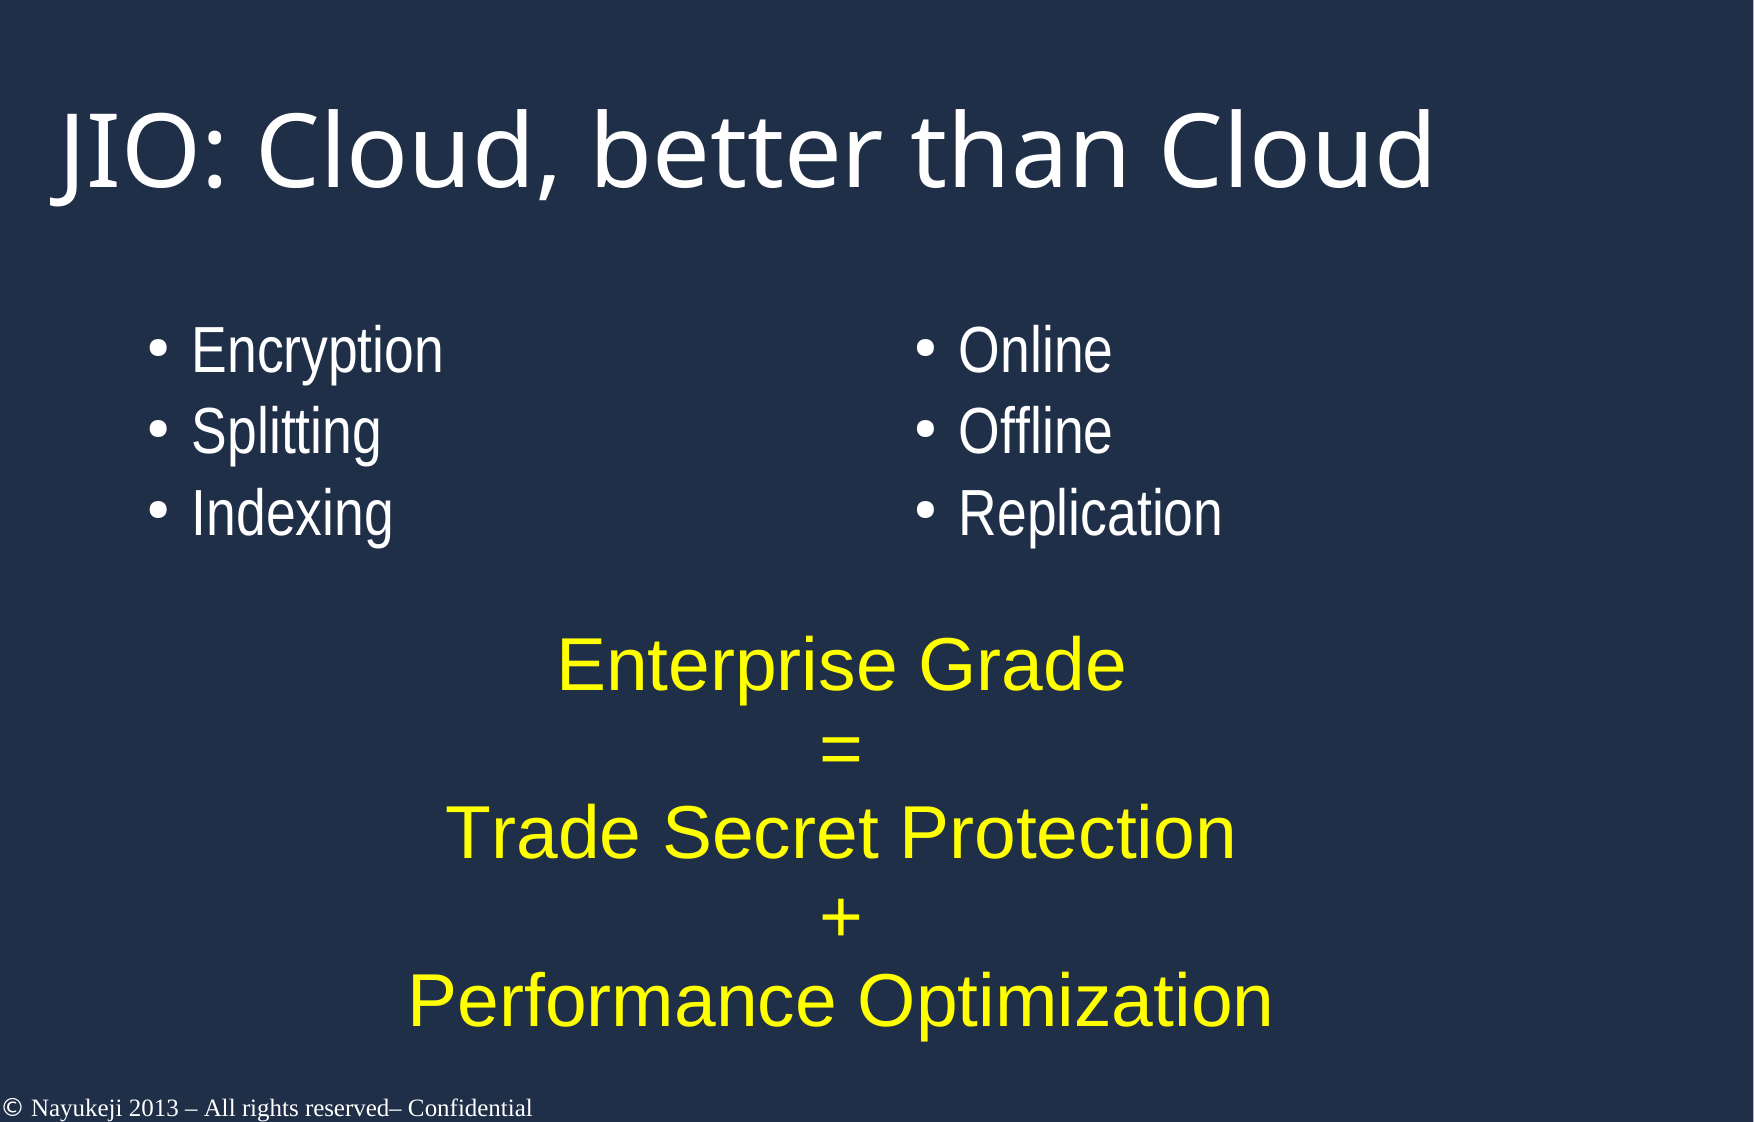

# JIO: Cloud, better than Cloud
Encryption
Splitting
Indexing
Online
Offline
Replication
Enterprise Grade
=
Trade Secret Protection
+
Performance Optimization